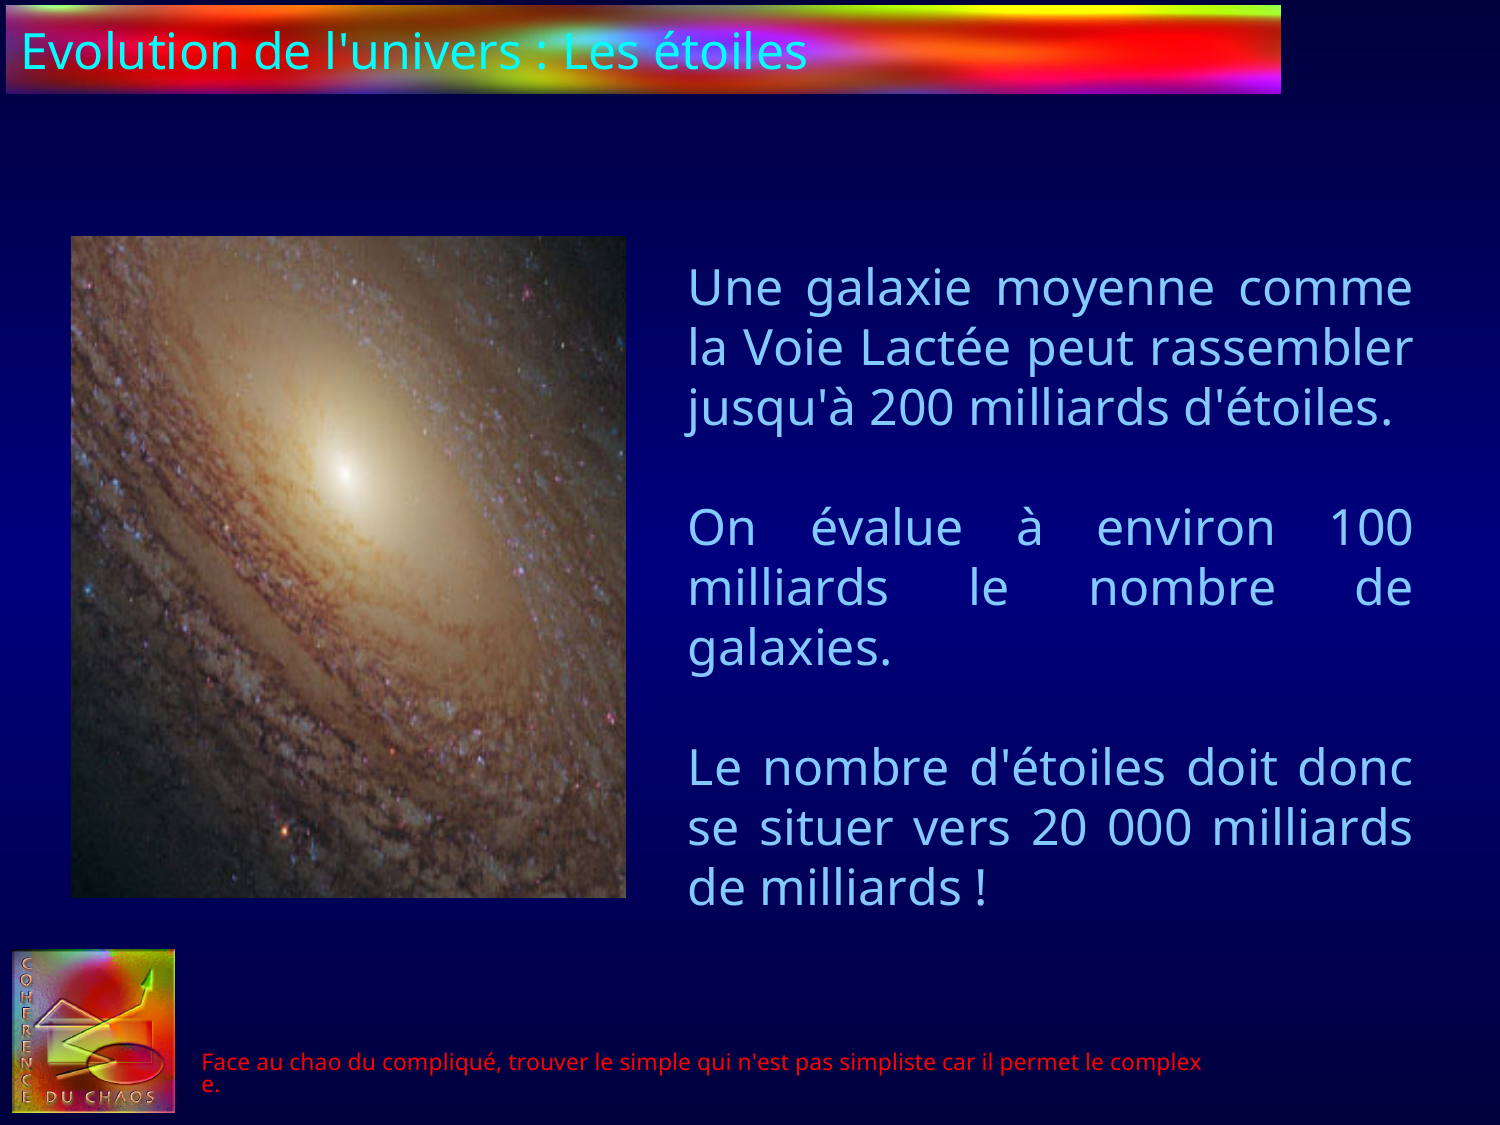

#
Evolution de l'univers : Les étoiles
Une galaxie moyenne comme la Voie Lactée peut rassembler jusqu'à 200 milliards d'étoiles.
On évalue à environ 100 milliards le nombre de galaxies.
Le nombre d'étoiles doit donc se situer vers 20 000 milliards de milliards !
Face au chao du compliqué, trouver le simple qui n'est pas simpliste car il permet le complexe.